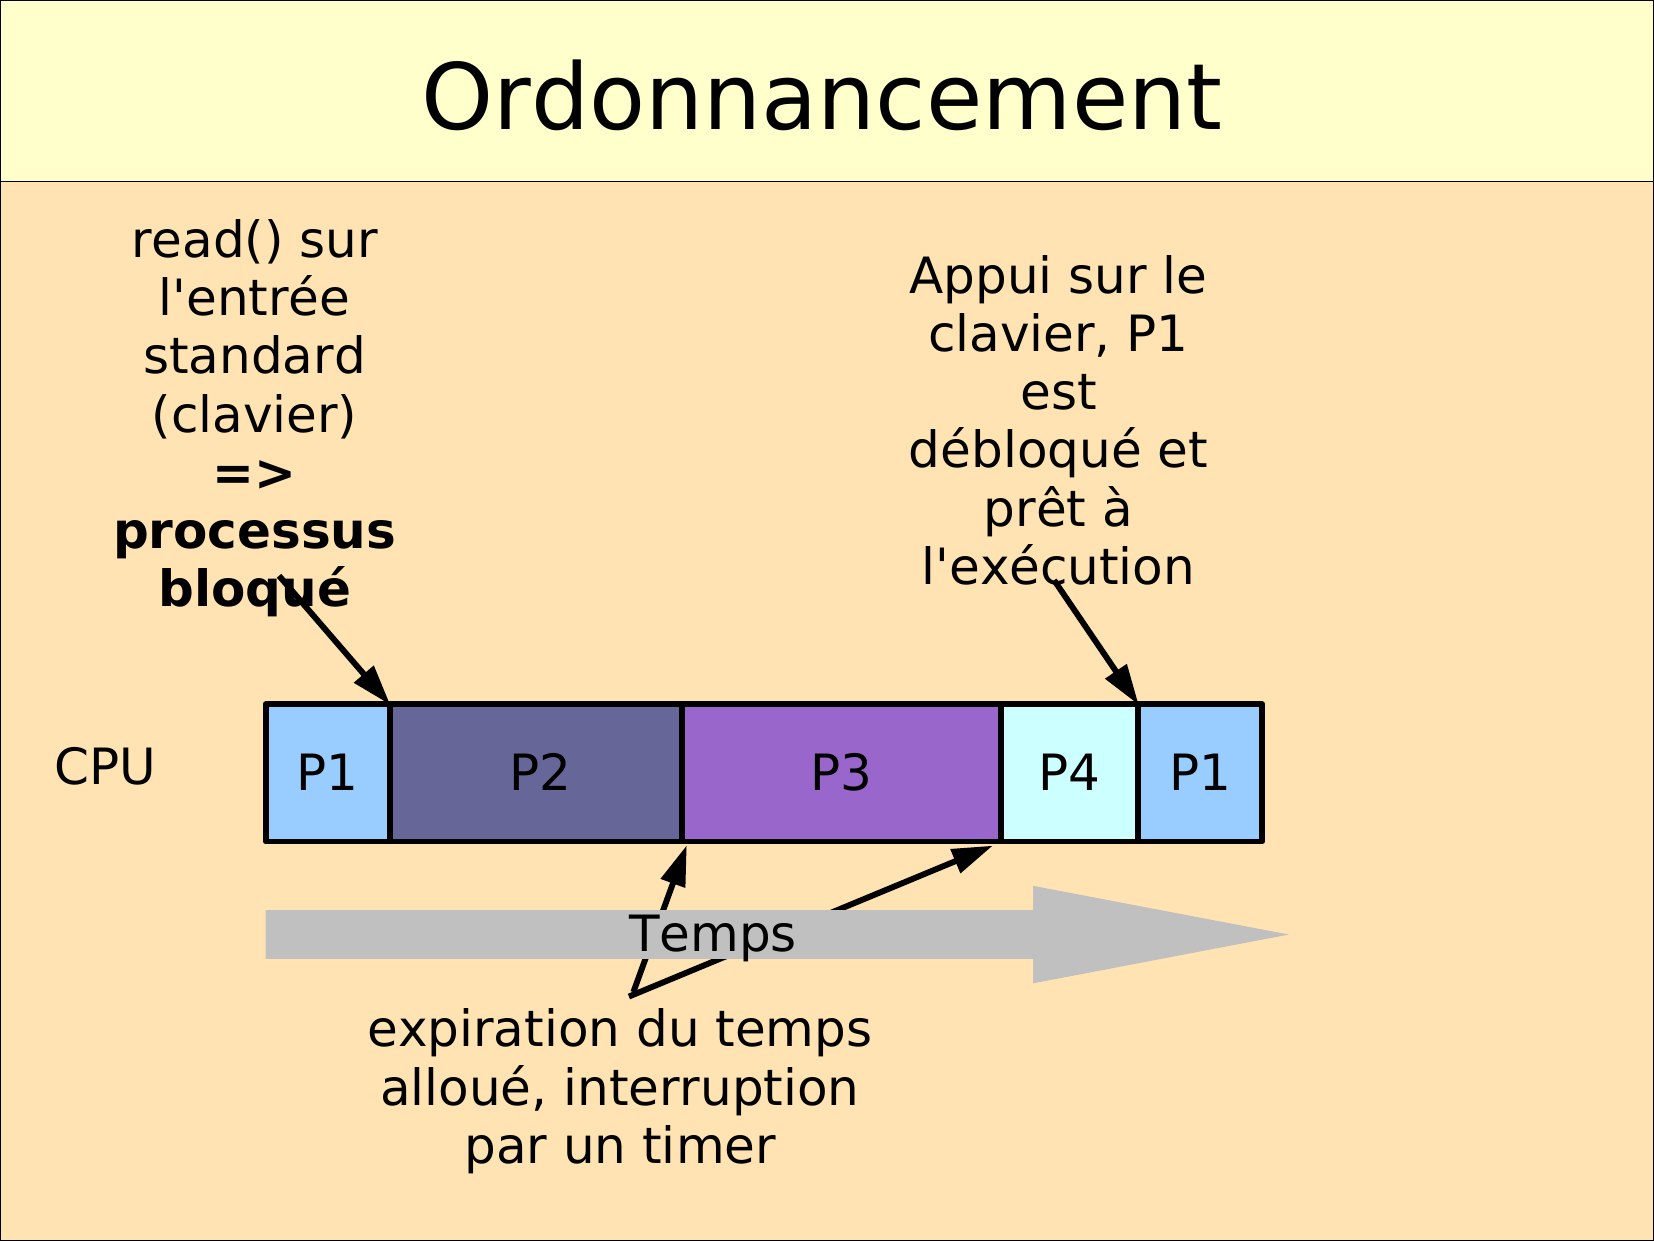

# Ordonnancement
read() sur l'entrée standard (clavier)
=> processus bloqué
Appui sur le clavier, P1 est débloqué et prêt à l'exécution
P1
P1
P2
P3
P4
CPU
Temps
expiration du temps alloué, interruption par un timer